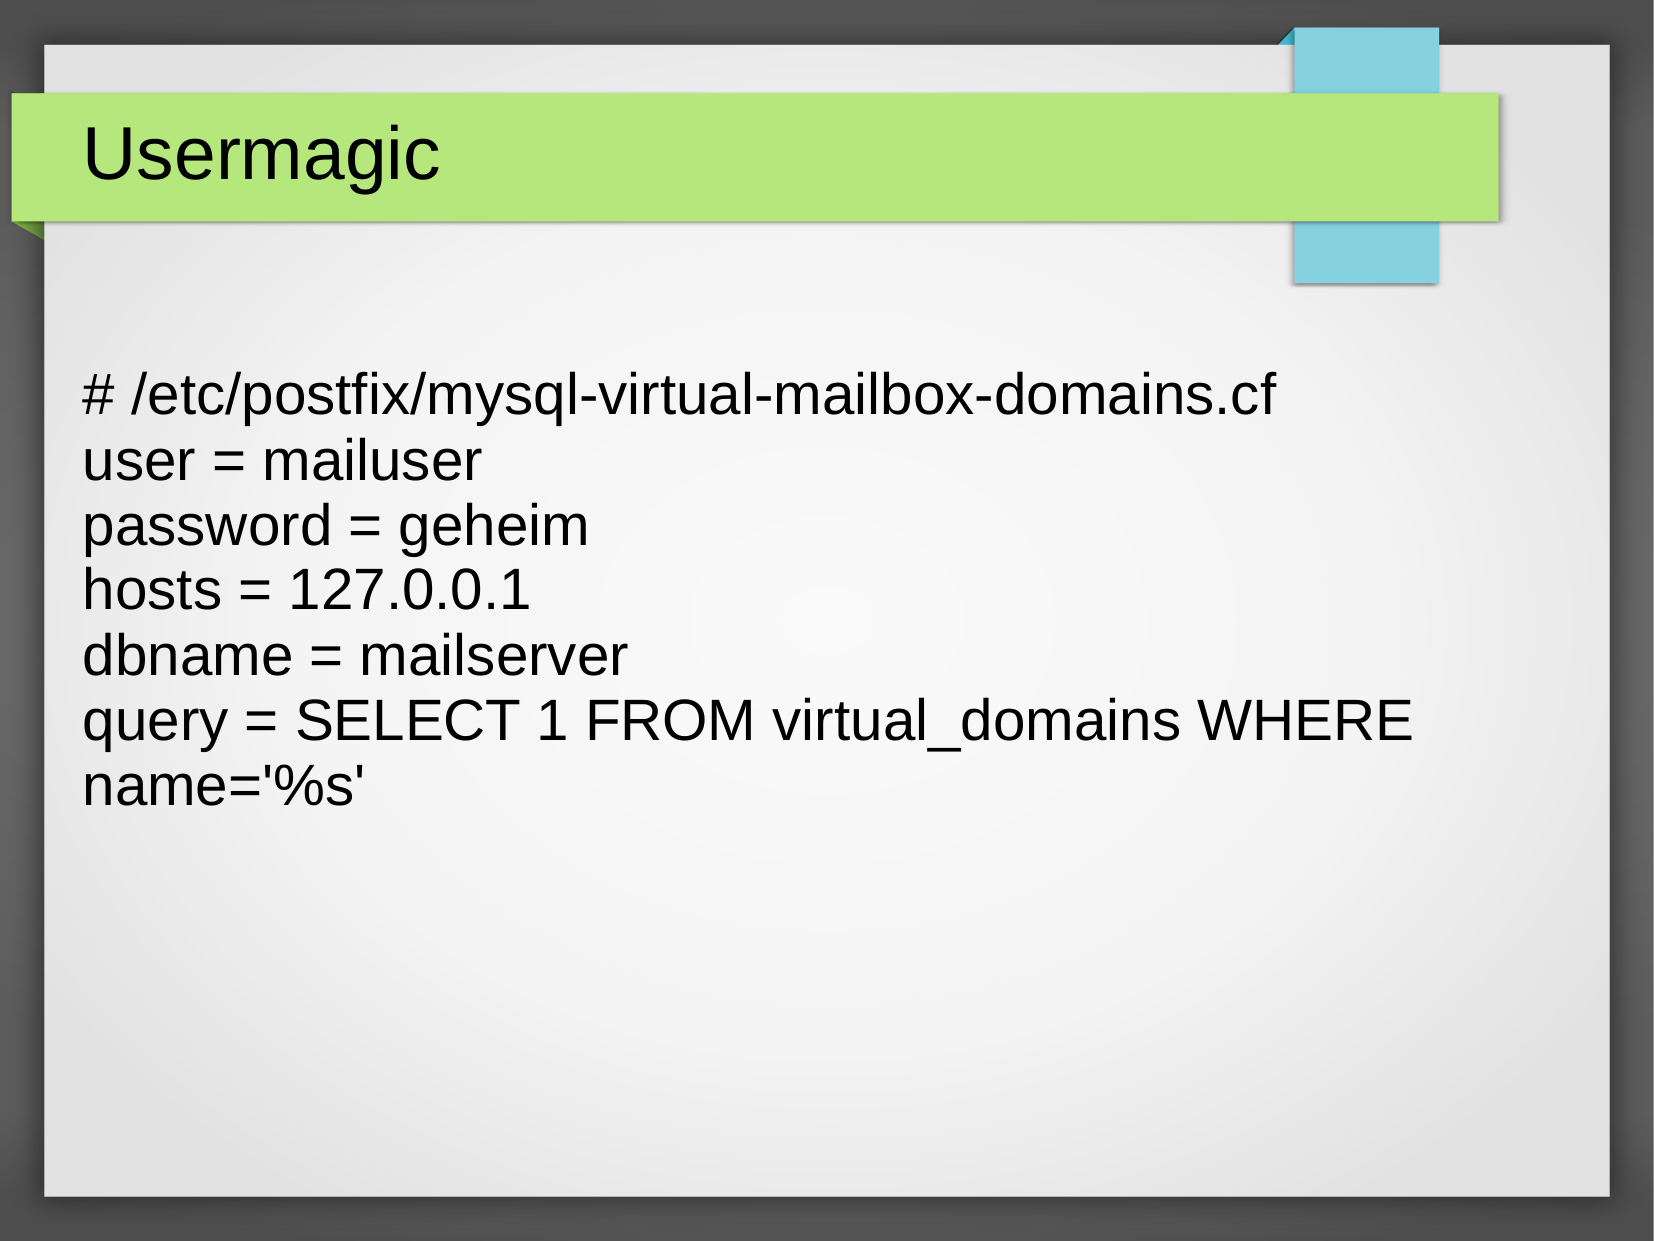

# Usermagic
# /etc/postfix/mysql-virtual-mailbox-domains.cf
user = mailuser
password = geheim
hosts = 127.0.0.1
dbname = mailserver
query = SELECT 1 FROM virtual_domains WHERE name='%s'